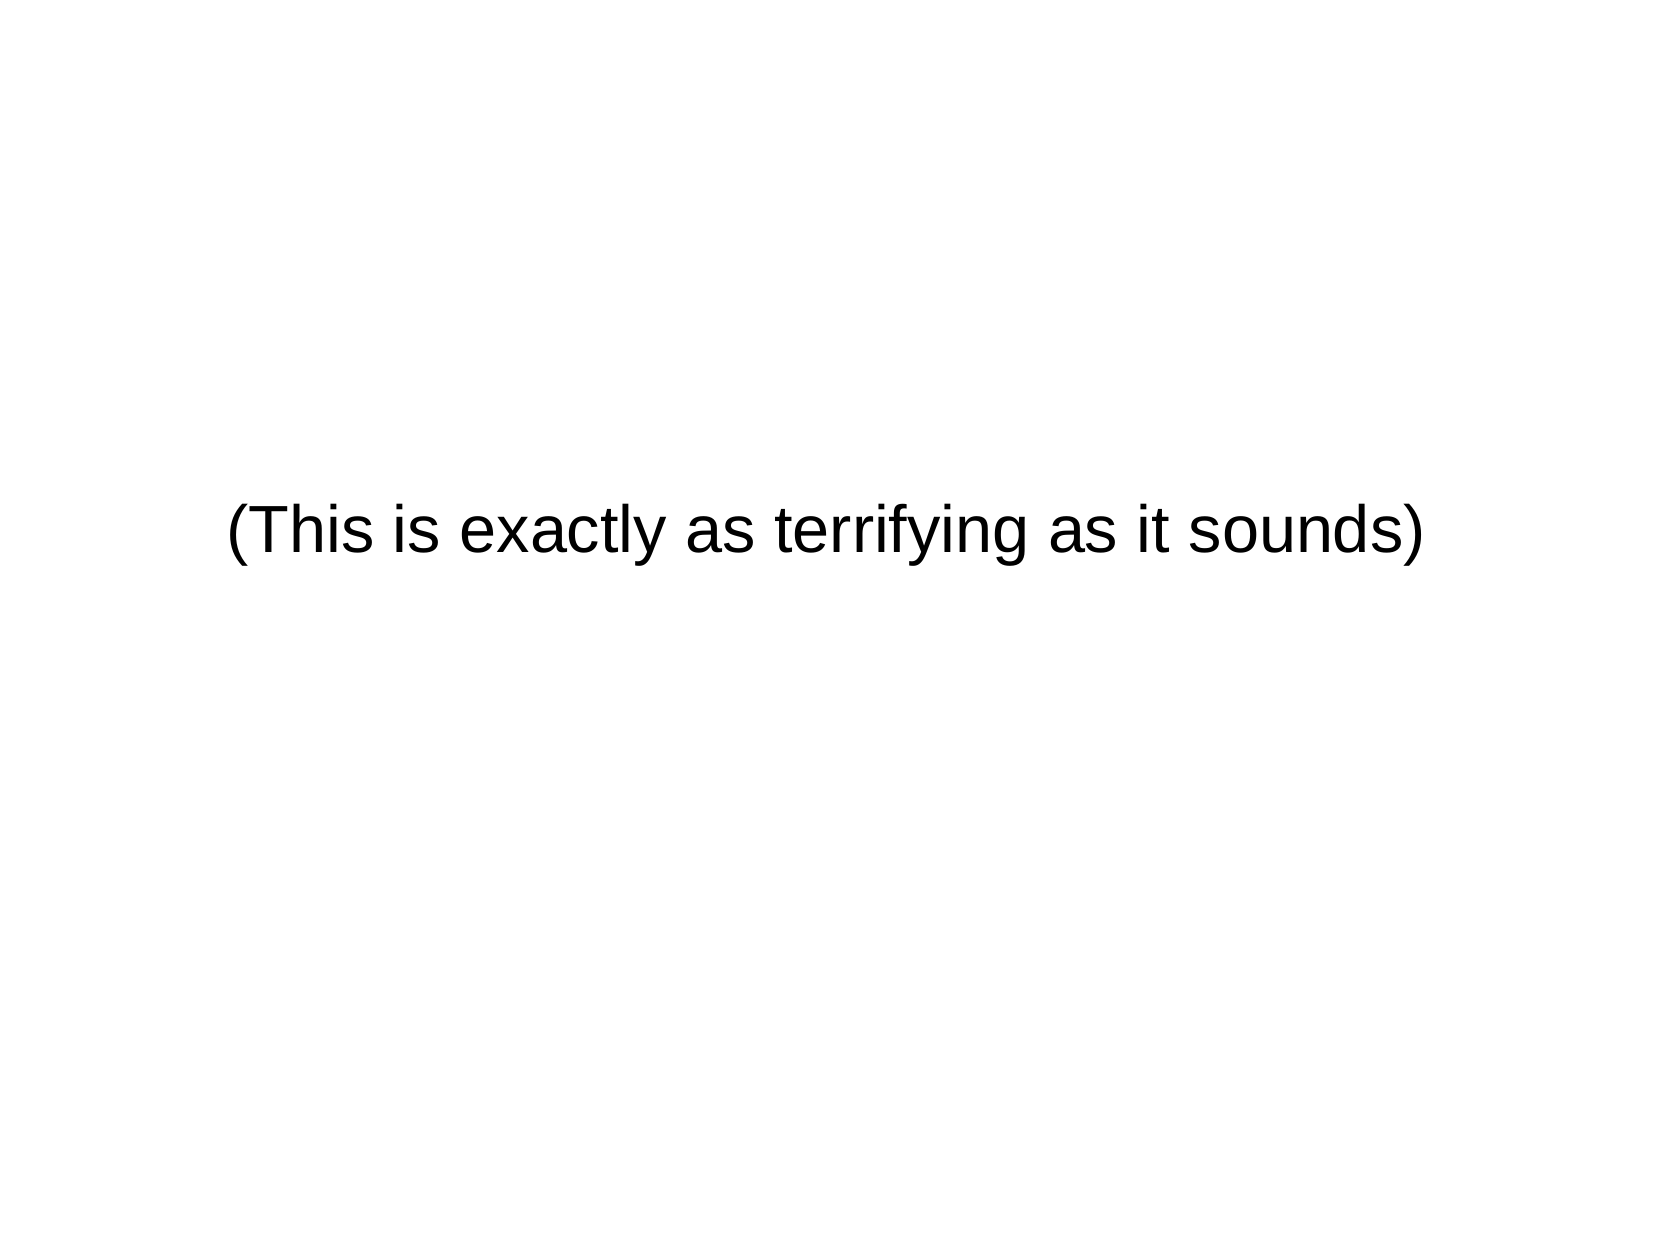

# (This is exactly as terrifying as it sounds)